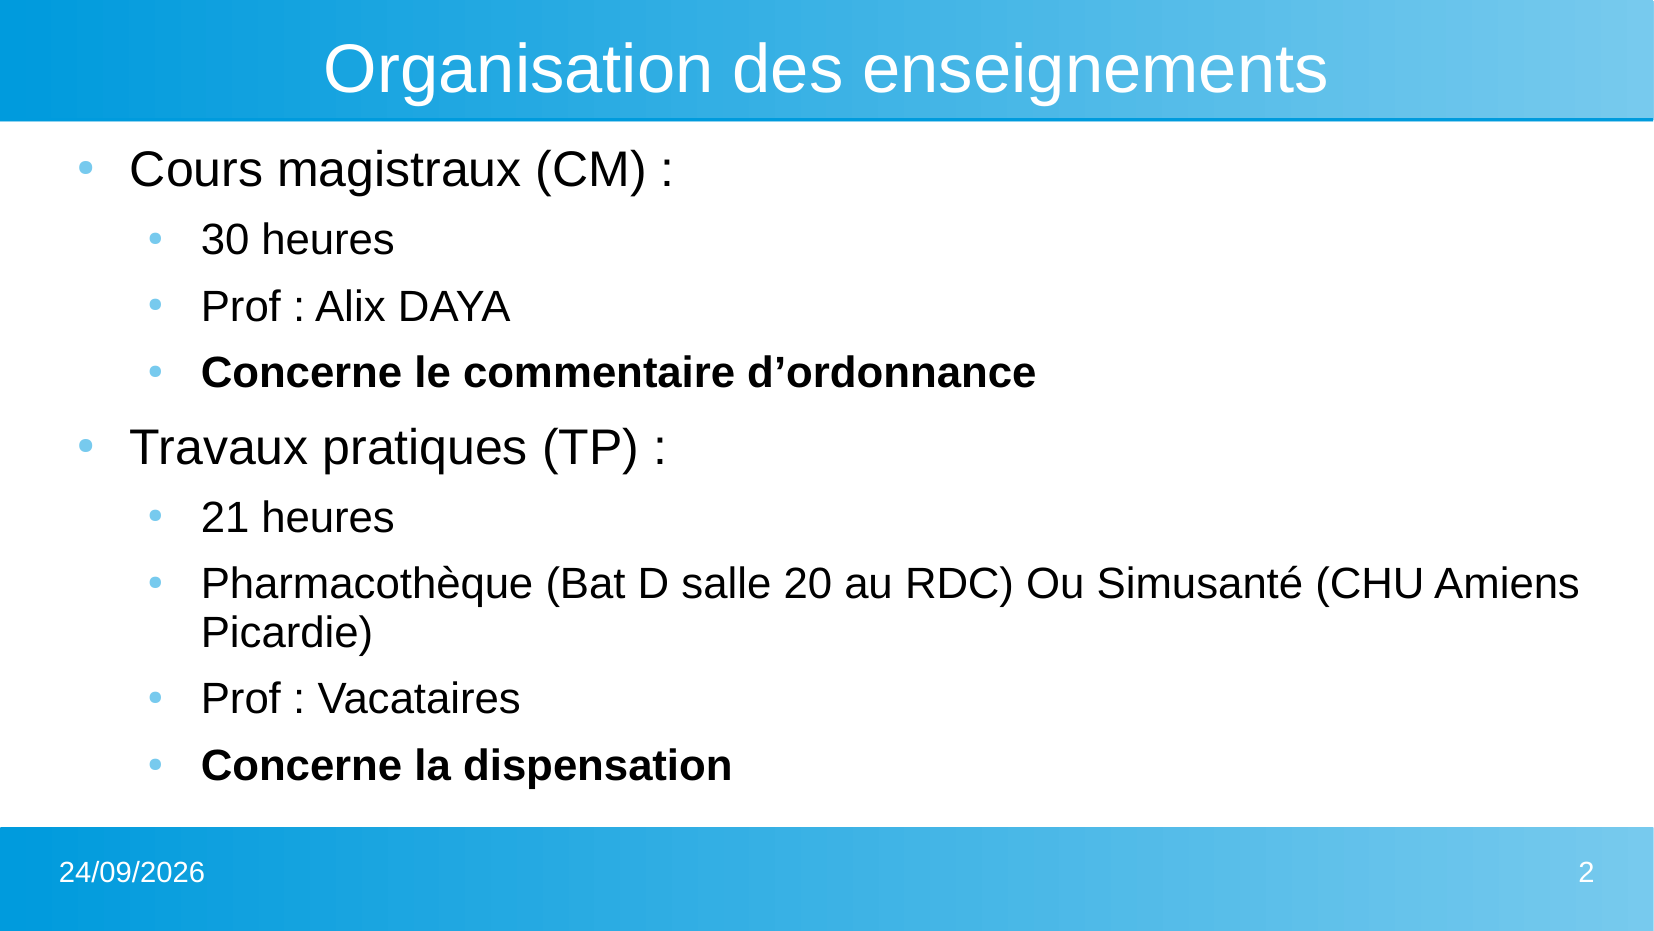

# Organisation des enseignements
Cours magistraux (CM) :
30 heures
Prof : Alix DAYA
Concerne le commentaire d’ordonnance
Travaux pratiques (TP) :
21 heures
Pharmacothèque (Bat D salle 20 au RDC) Ou Simusanté (CHU Amiens Picardie)
Prof : Vacataires
Concerne la dispensation
2